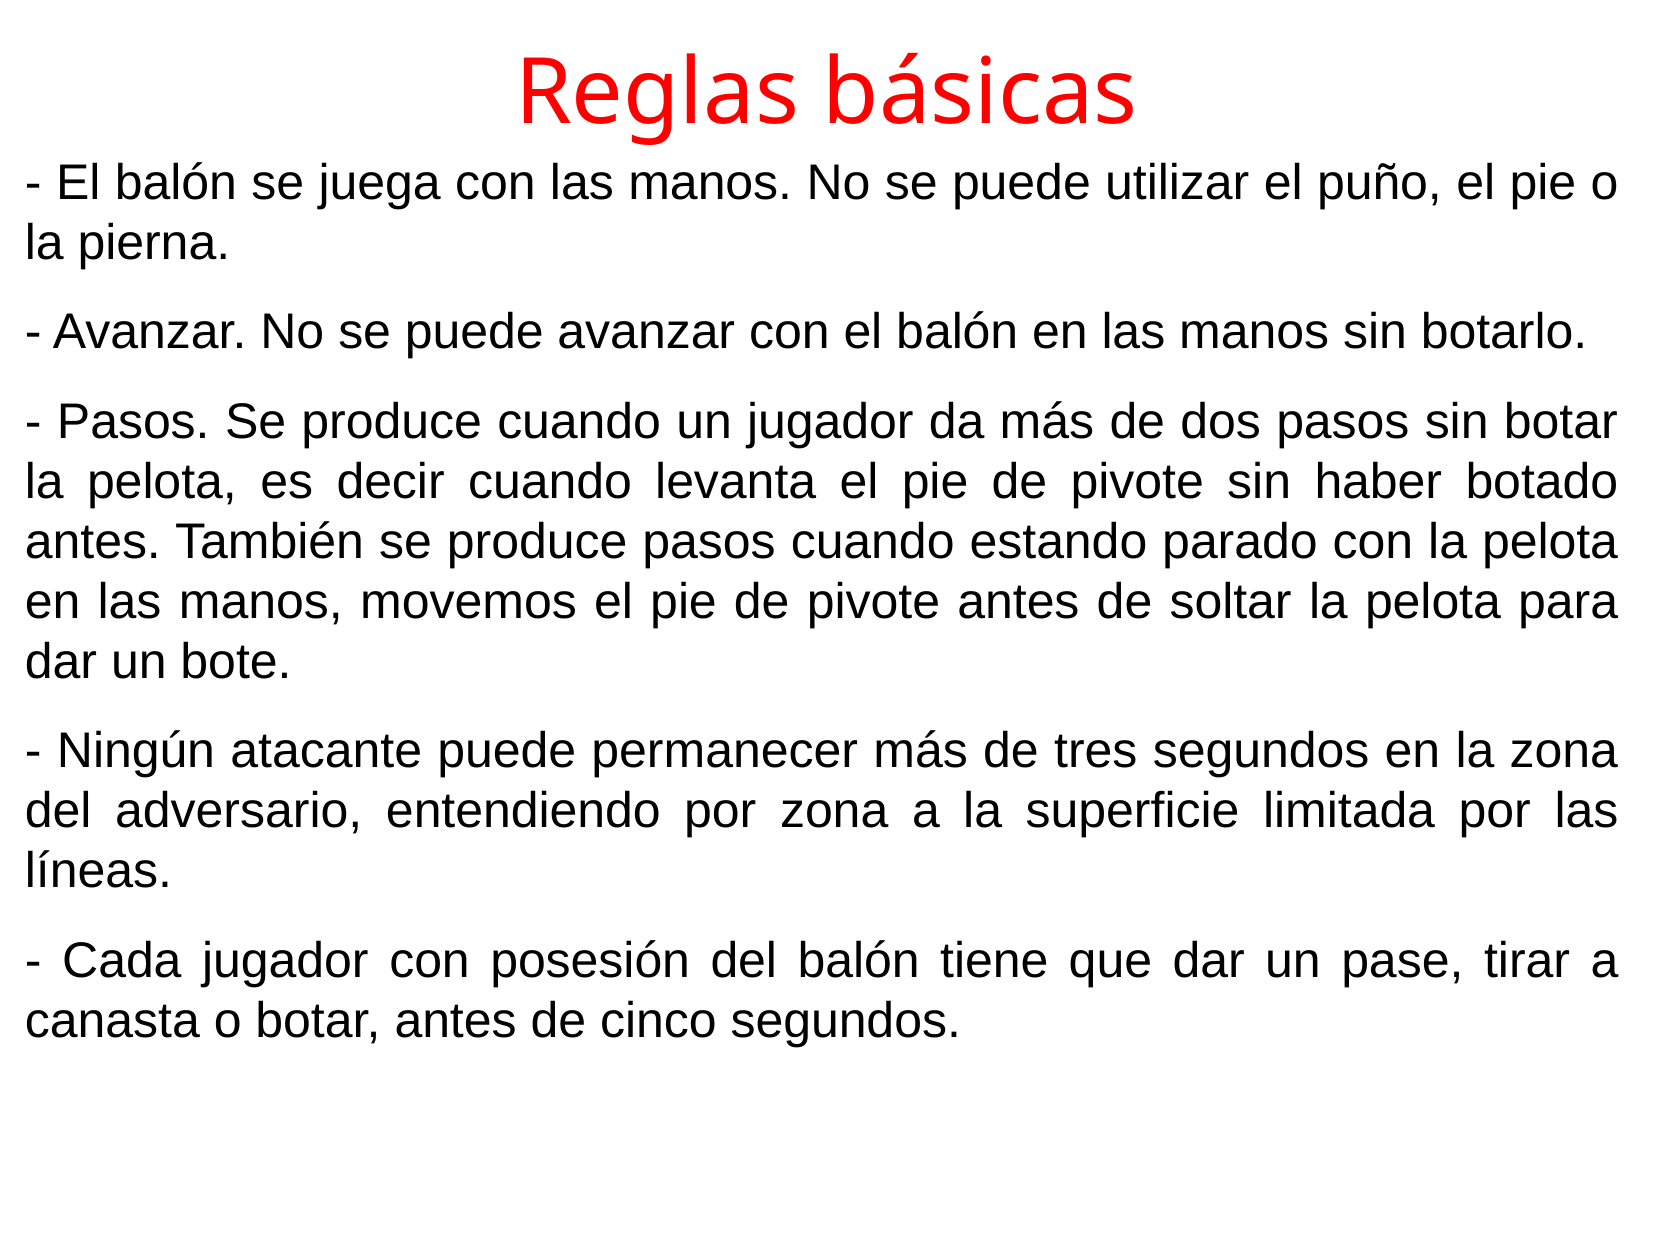

# Reglas básicas
- El balón se juega con las manos. No se puede utilizar el puño, el pie o la pierna.
- Avanzar. No se puede avanzar con el balón en las manos sin botarlo.
- Pasos. Se produce cuando un jugador da más de dos pasos sin botar la pelota, es decir cuando levanta el pie de pivote sin haber botado antes. También se produce pasos cuando estando parado con la pelota en las manos, movemos el pie de pivote antes de soltar la pelota para dar un bote.
- Ningún atacante puede permanecer más de tres segundos en la zona del adversario, entendiendo por zona a la superficie limitada por las líneas.
- Cada jugador con posesión del balón tiene que dar un pase, tirar a canasta o botar, antes de cinco segundos.